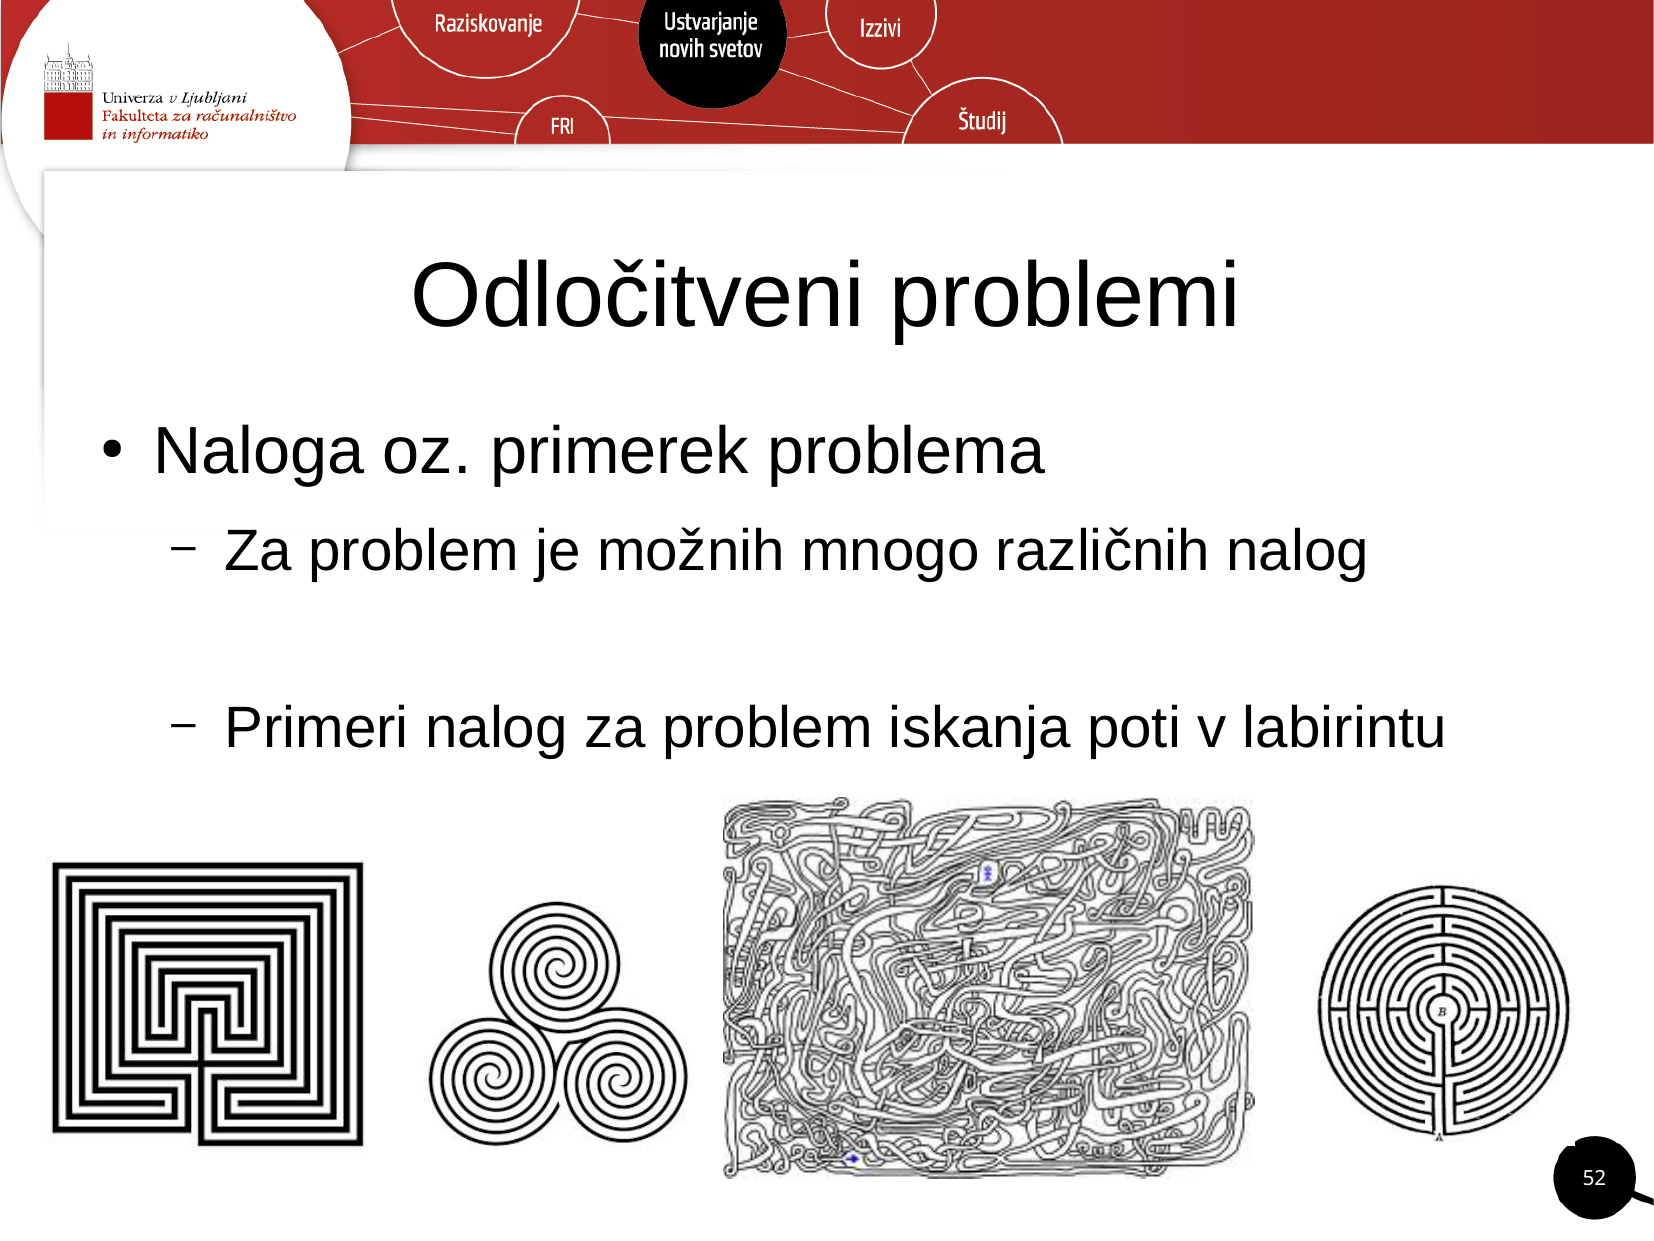

# Odločitveni problemi
Naloga oz. primerek problema
Za problem je možnih mnogo različnih nalog
Primeri nalog za problem iskanja poti v labirintu